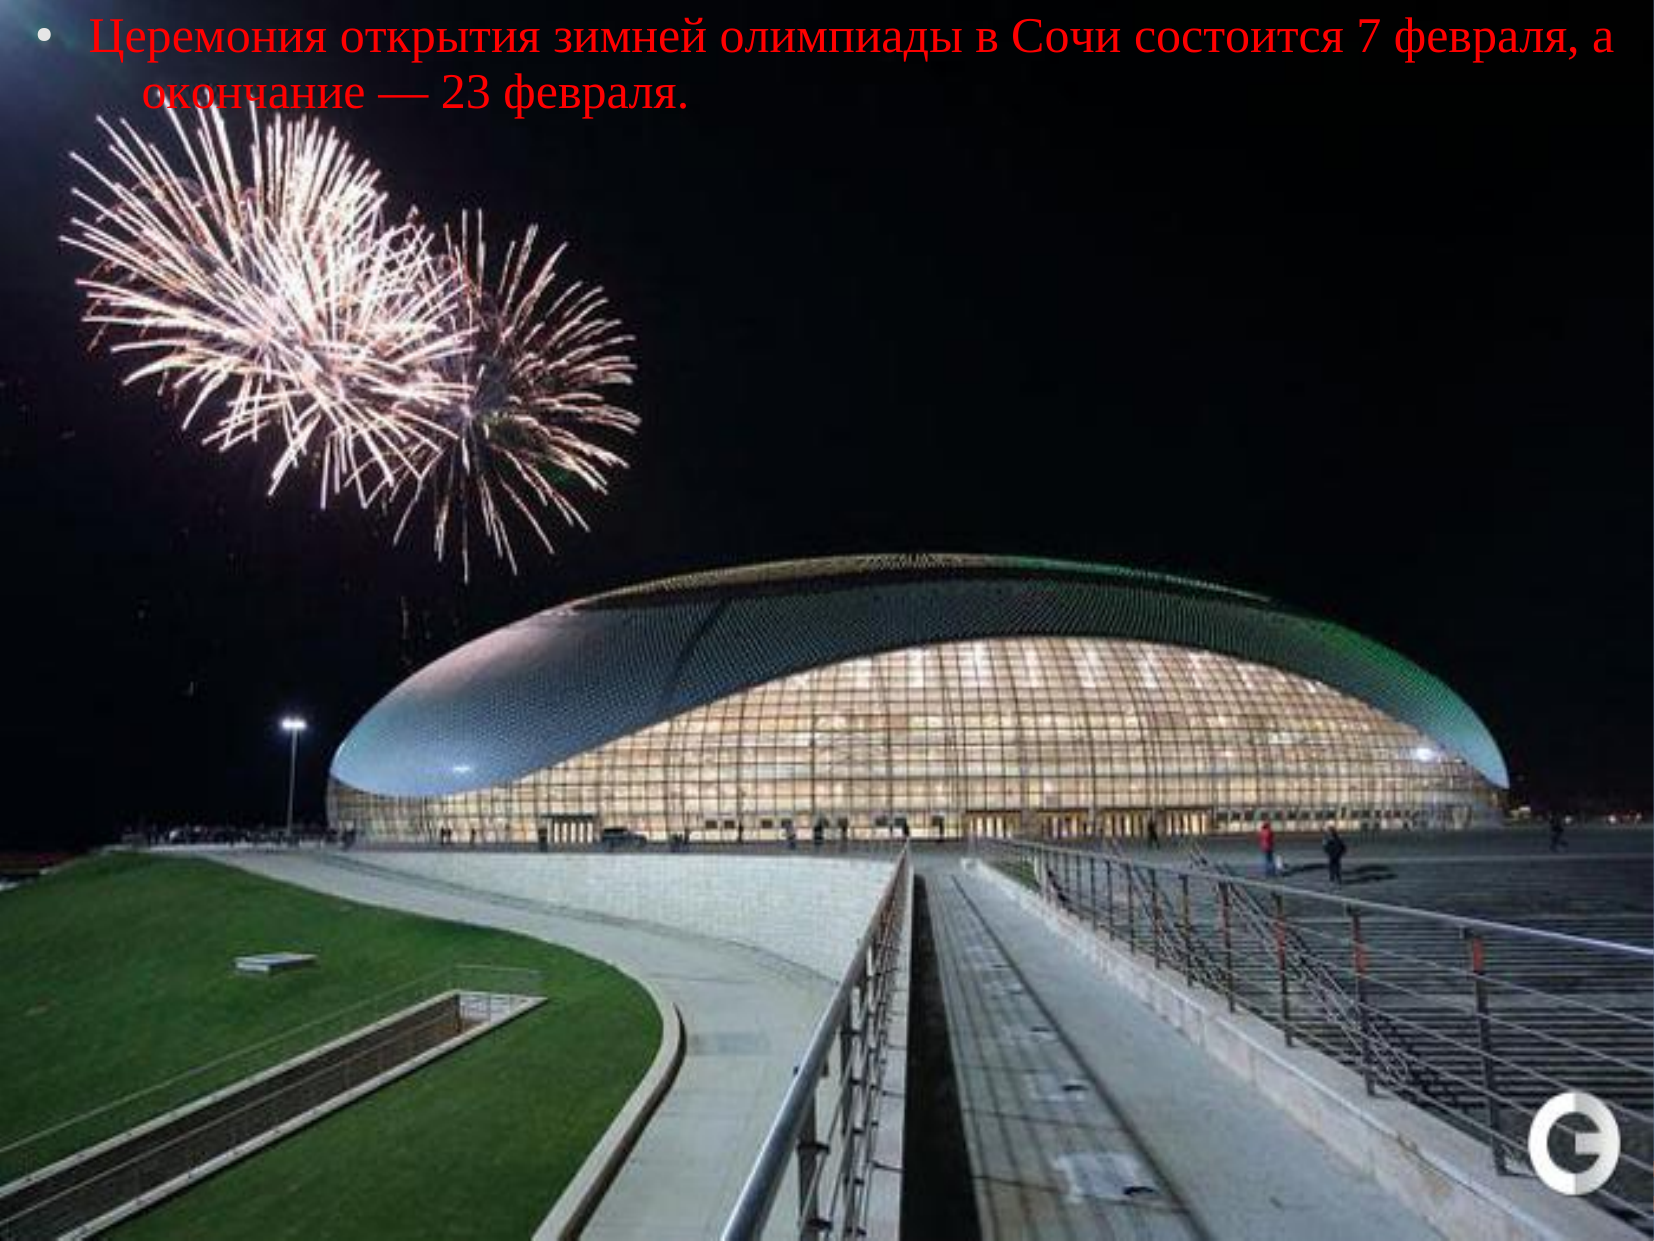

Церемония открытия зимней олимпиады в Сочи состоится 7 февраля, а окончание — 23 февраля.
#